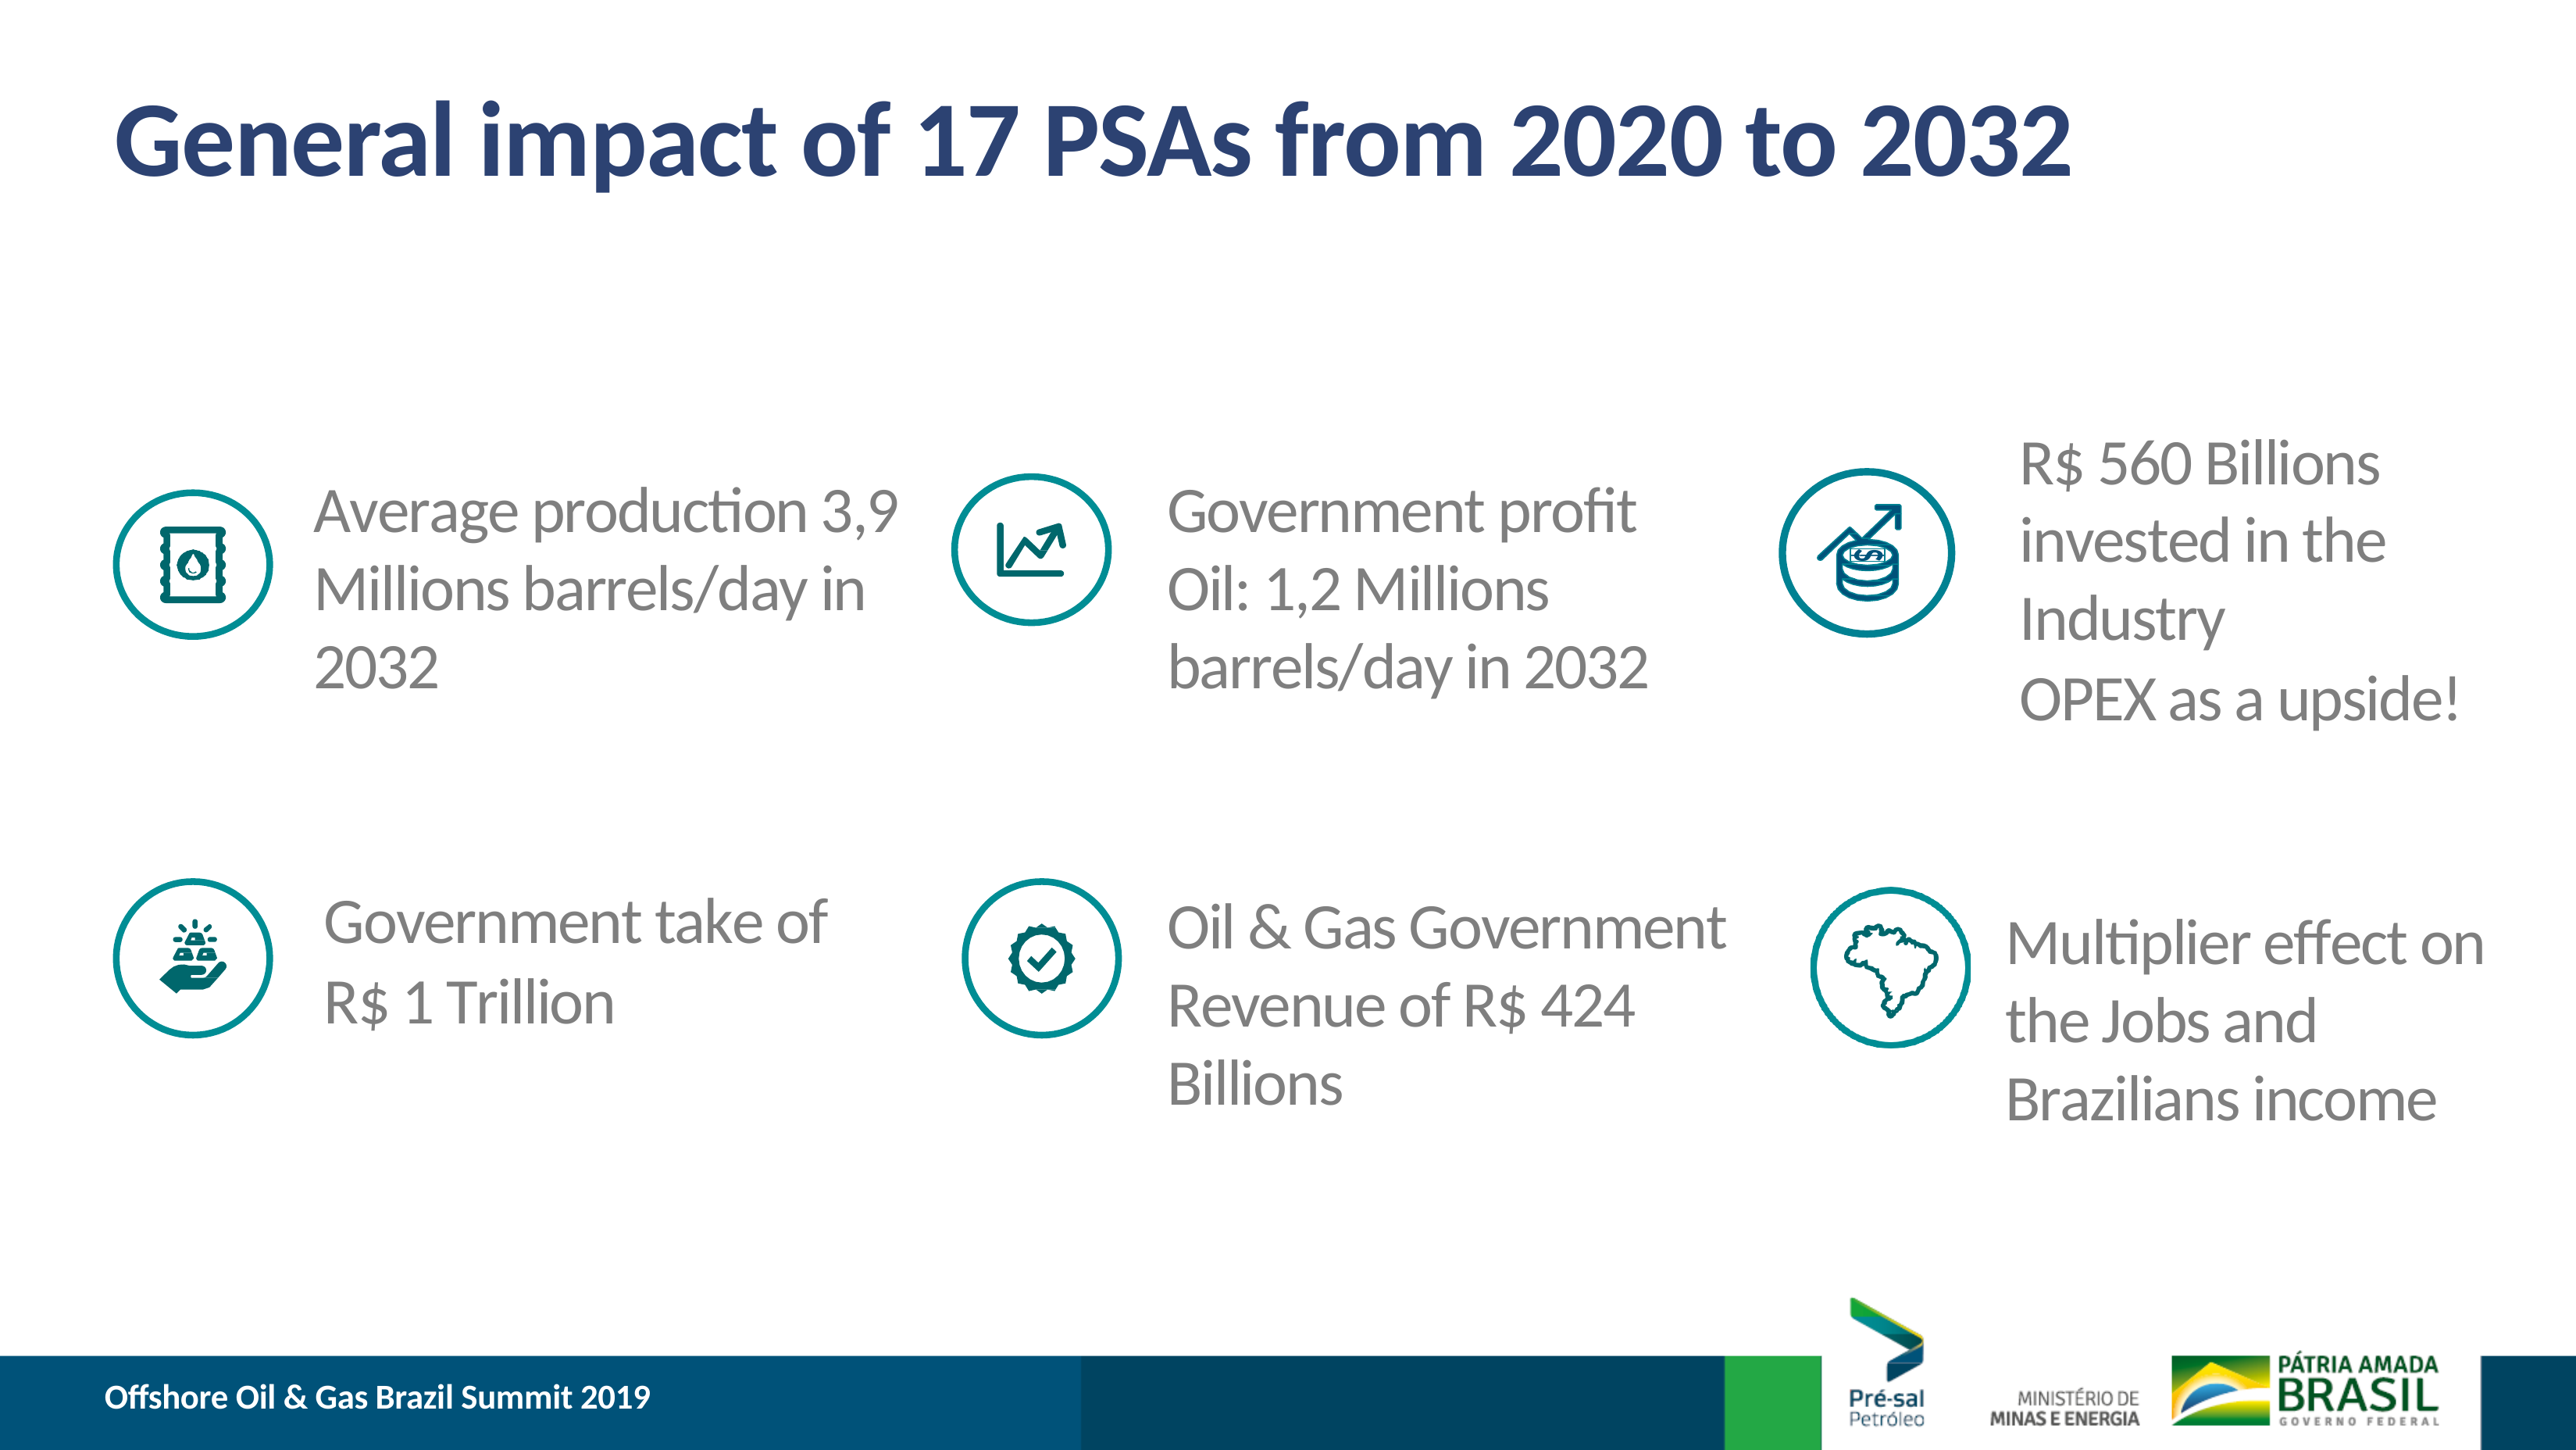

General impact of 17 PSAs from 2020 to 2032
R$ 560 Billions invested in the Industry
OPEX as a upside!
Average production 3,9 Millions barrels/day in 2032
Government profit Oil: 1,2 Millions barrels/day in 2032
Government take of
R$ 1 Trillion
Oil & Gas Government Revenue of R$ 424 Billions
Multiplier effect on the Jobs and Brazilians income
Offshore Oil & Gas Brazil Summit 2019